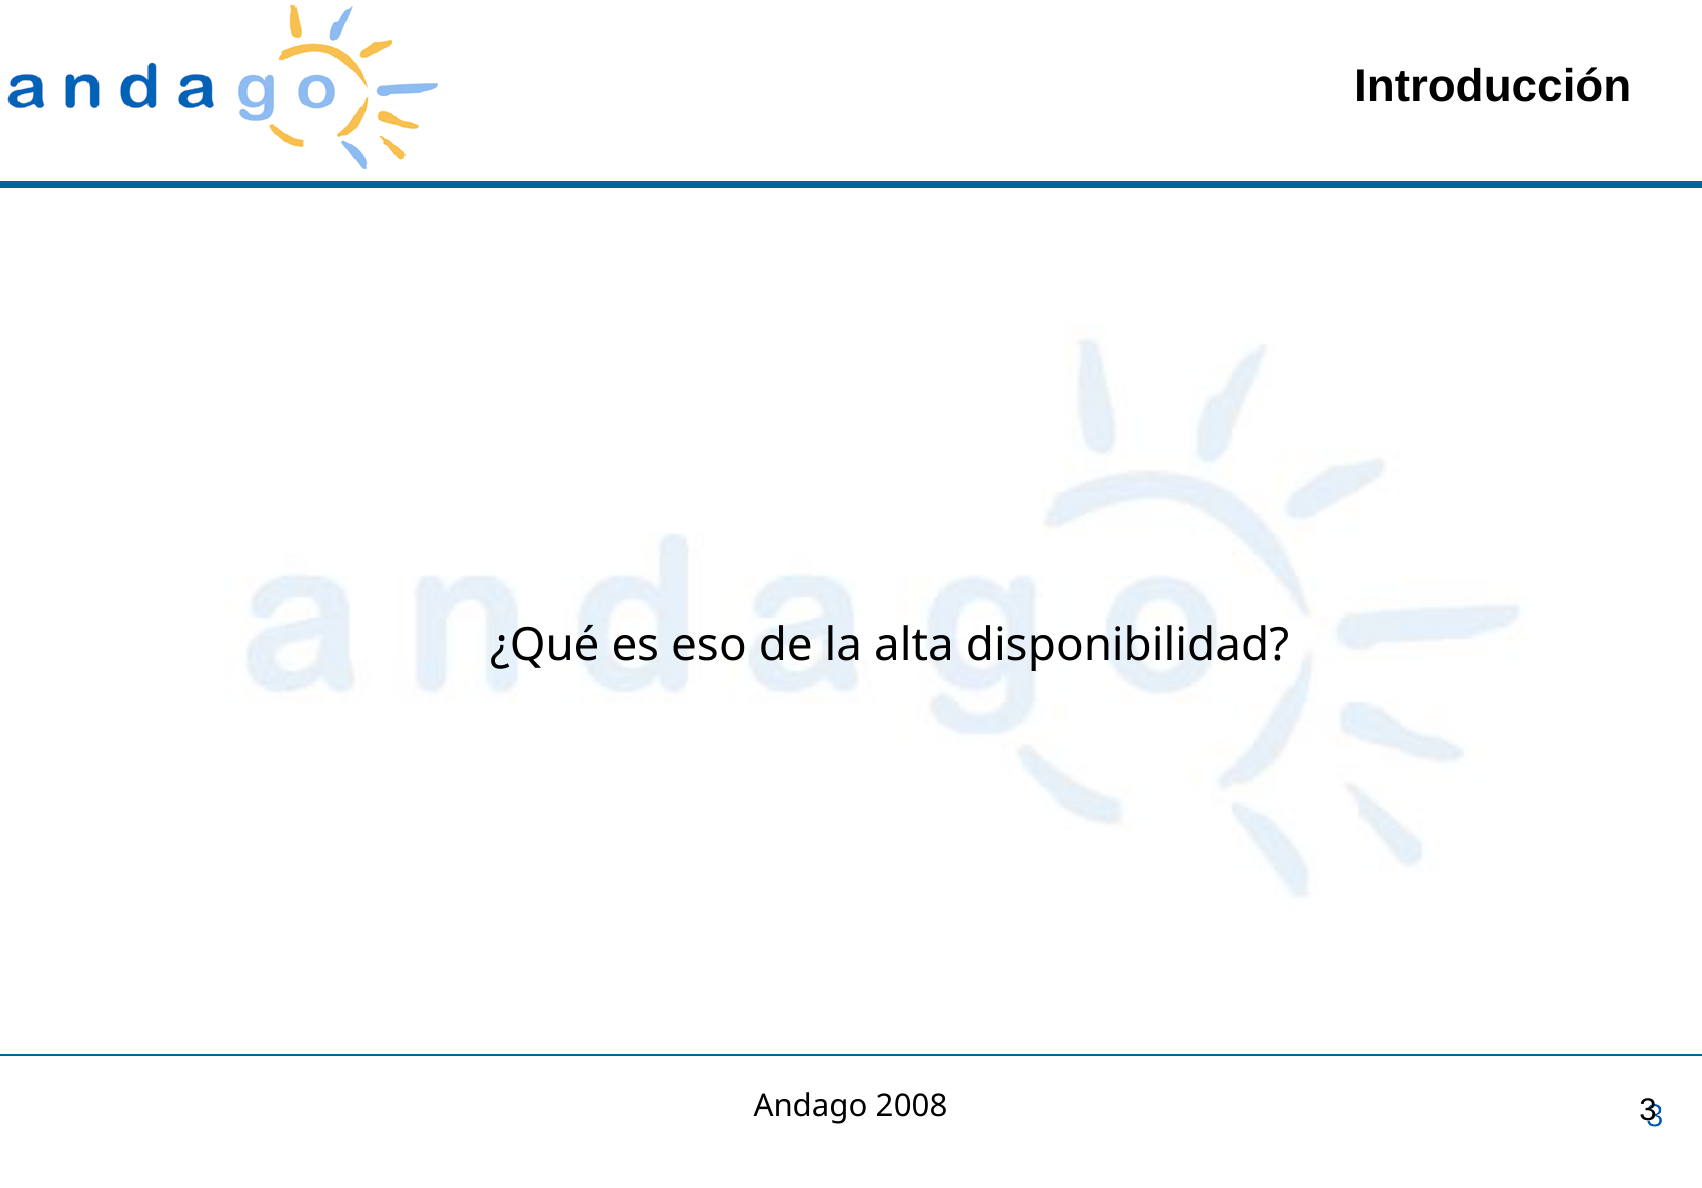

# Introducción
¿Qué es eso de la alta disponibilidad?